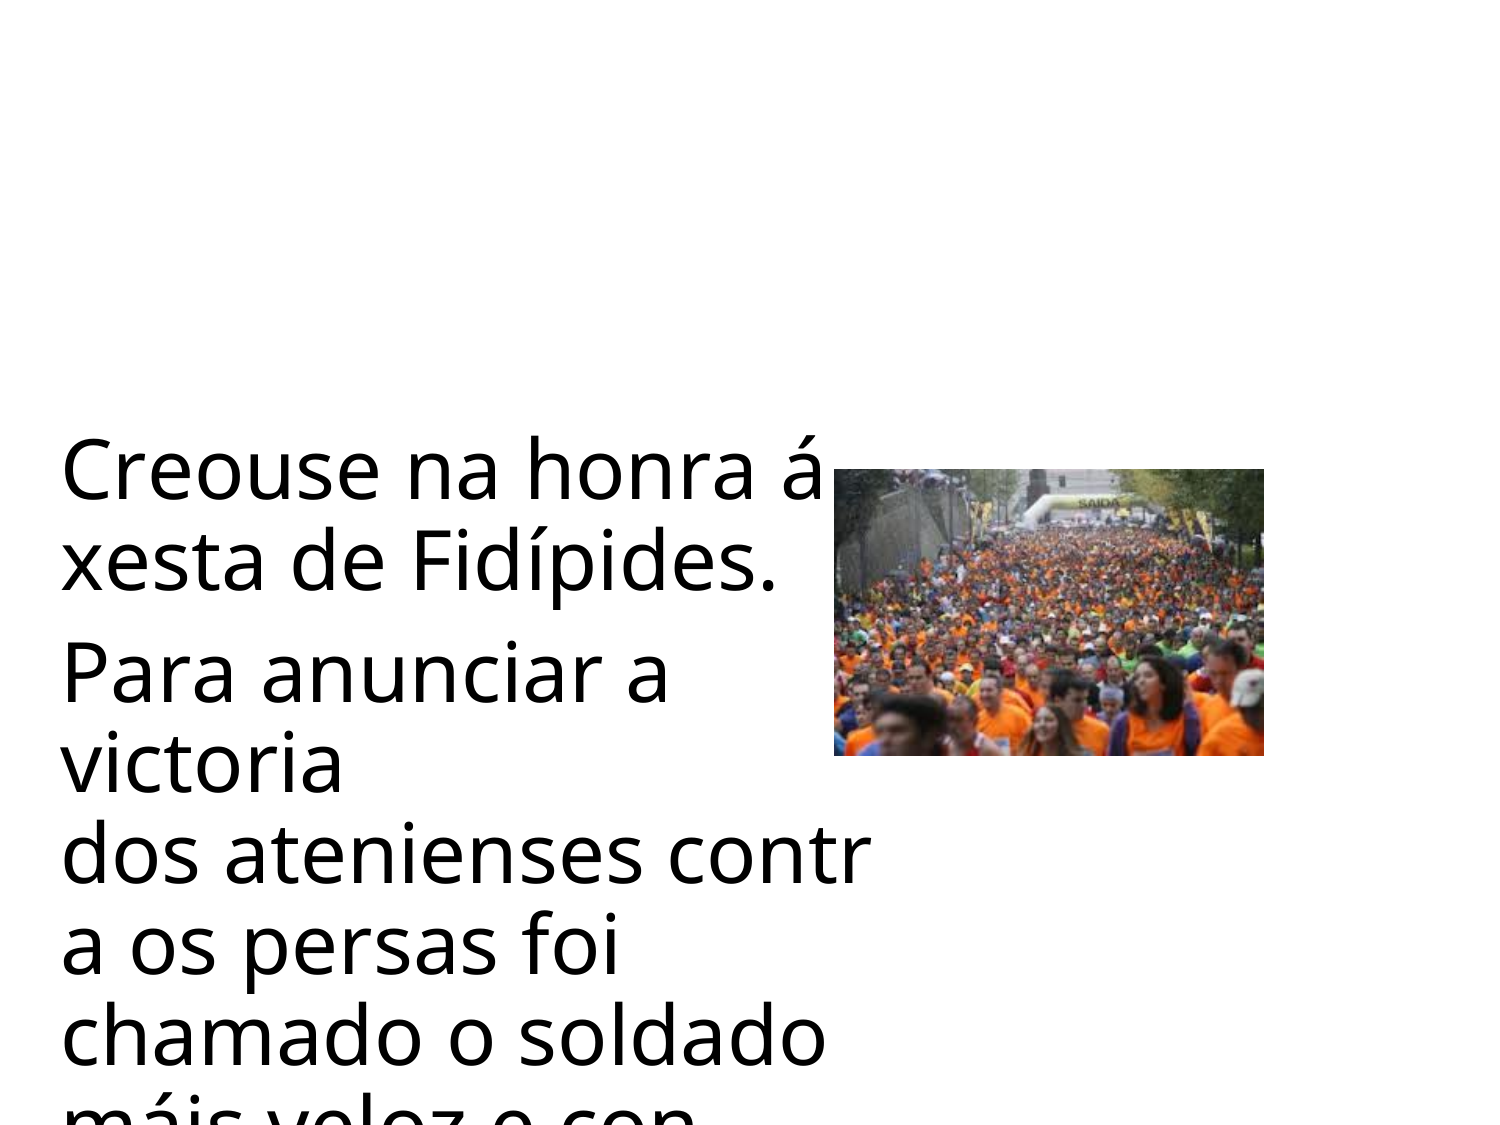

#
Creouse na honra á xesta de Fidípides.
Para anunciar a victoria dos atenienses contra os persas foi chamado o soldado máis veloz e con mellor resistencia para que se dirixira a Atenas